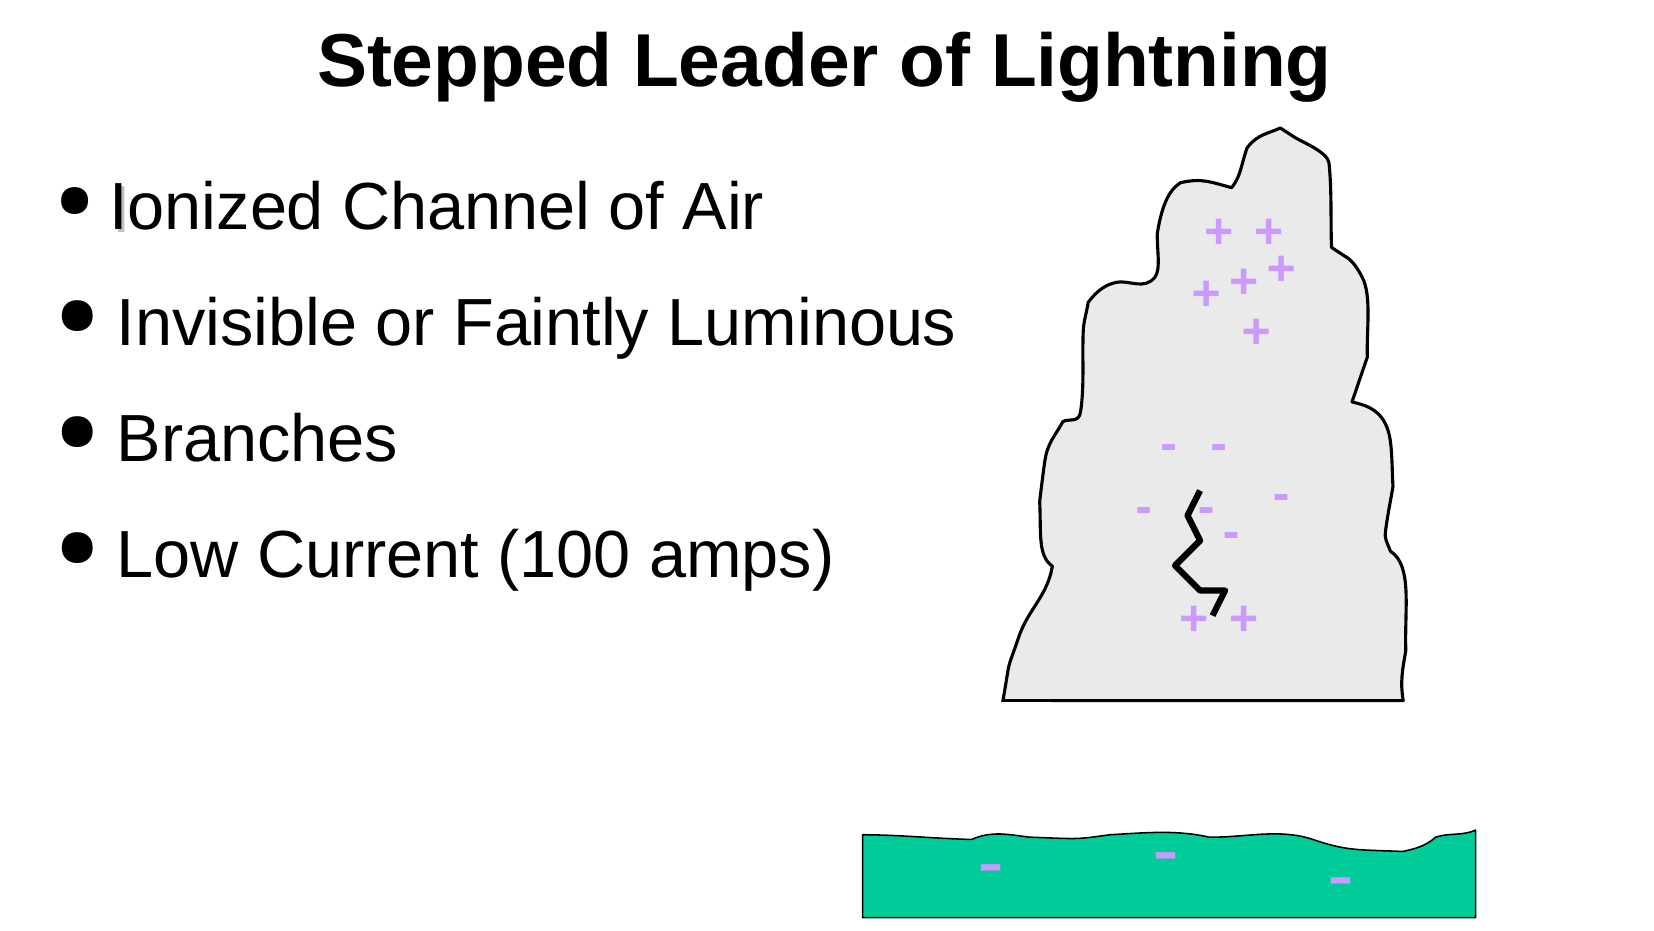

# Stepped Leader of Lightning
 Ionized Channel of Air
 Invisible or Faintly Luminous
 Branches
 Low Current (100 amps)
+
+
+
+
+
+
-
-
-
-
-
-
+
+
-
-
-